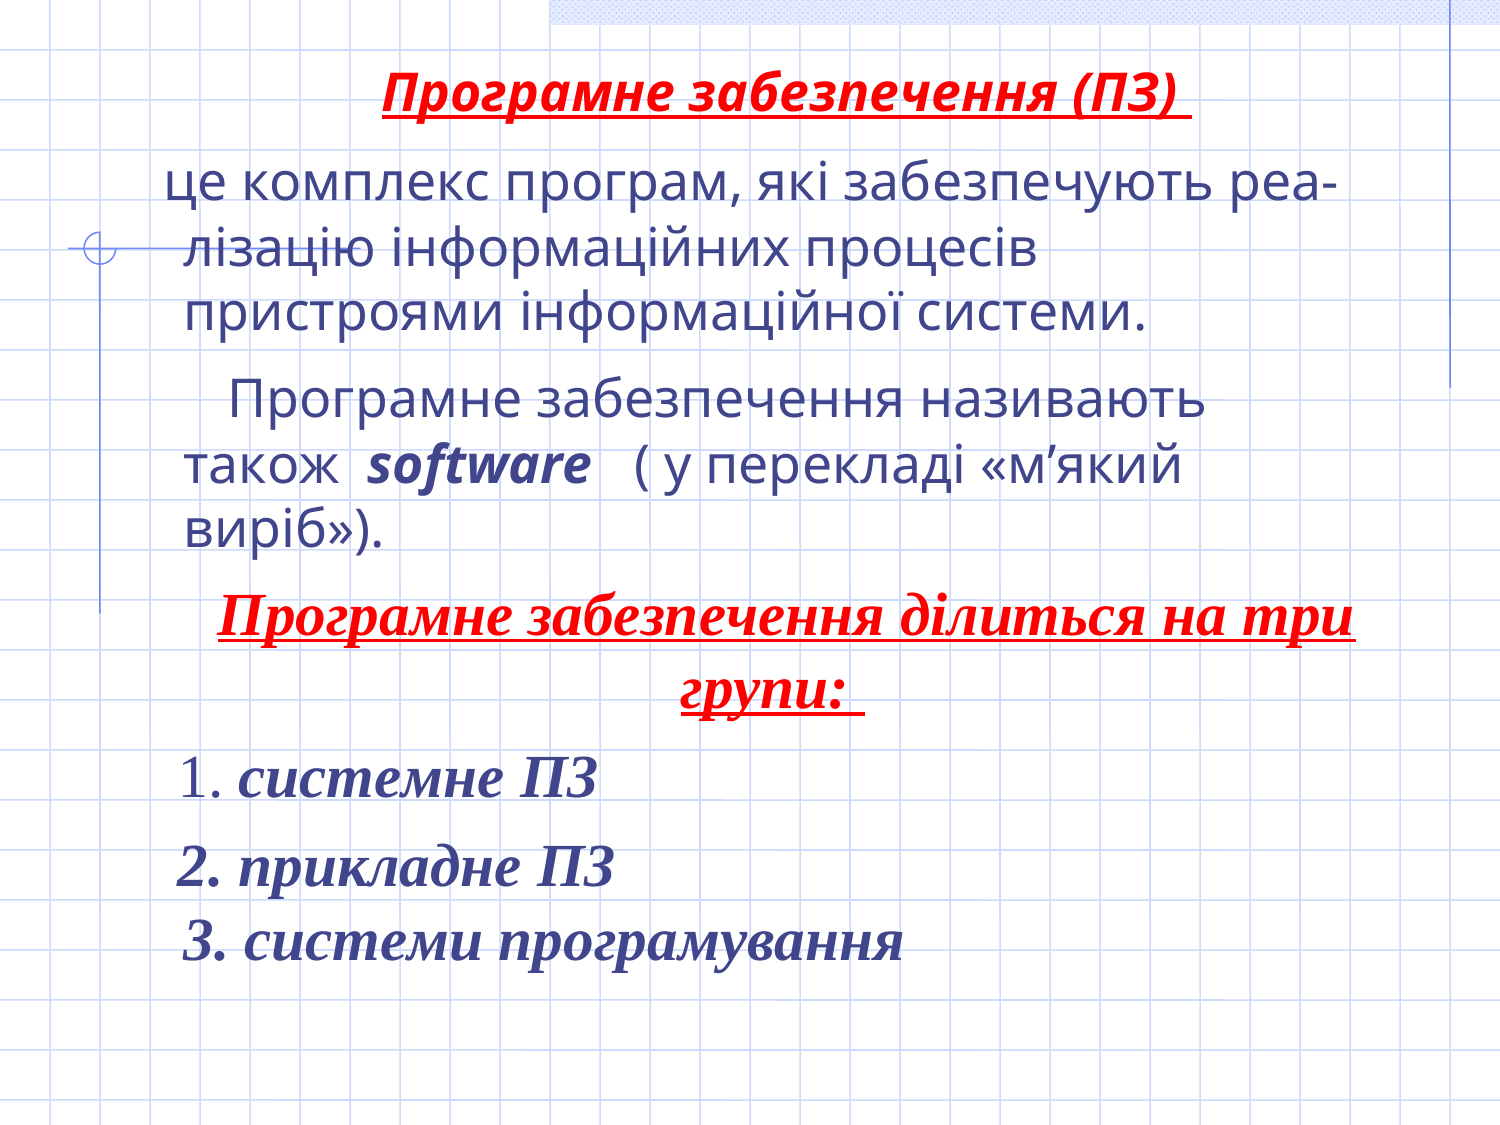

# Програмне забезпечення (ПЗ)
 це комплекс програм, які забезпечують реа- лізацію інформаційних процесів пристроями інформаційної системи.
 Програмне забезпечення називають також software ( у перекладі «м’який виріб»).
 Програмне забезпечення ділиться на три групи:
 1. системне ПЗ
 2. прикладне ПЗ 3. системи програмування